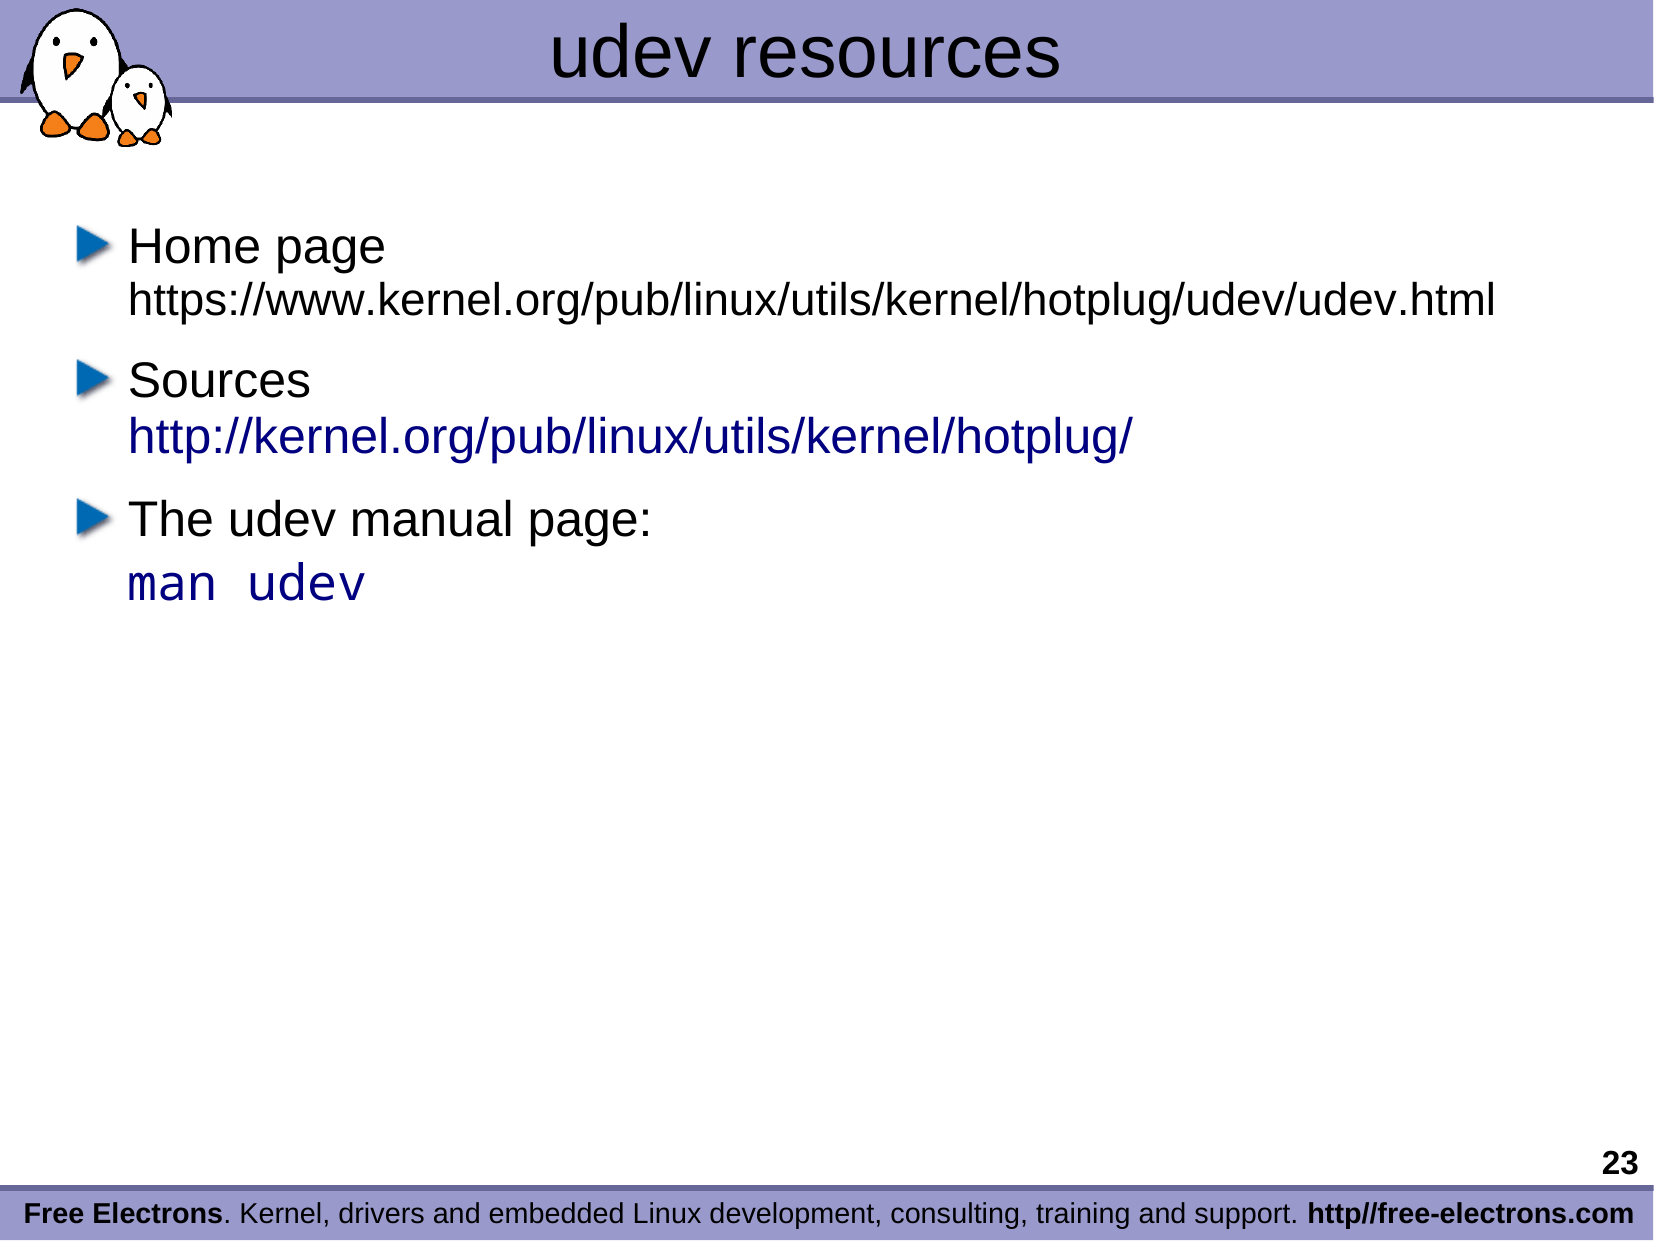

# udev resources
Home page
https://www.kernel.org/pub/linux/utils/kernel/hotplug/udev/udev.html
Sources
http://kernel.org/pub/linux/utils/kernel/hotplug/
The udev manual page:
man udev